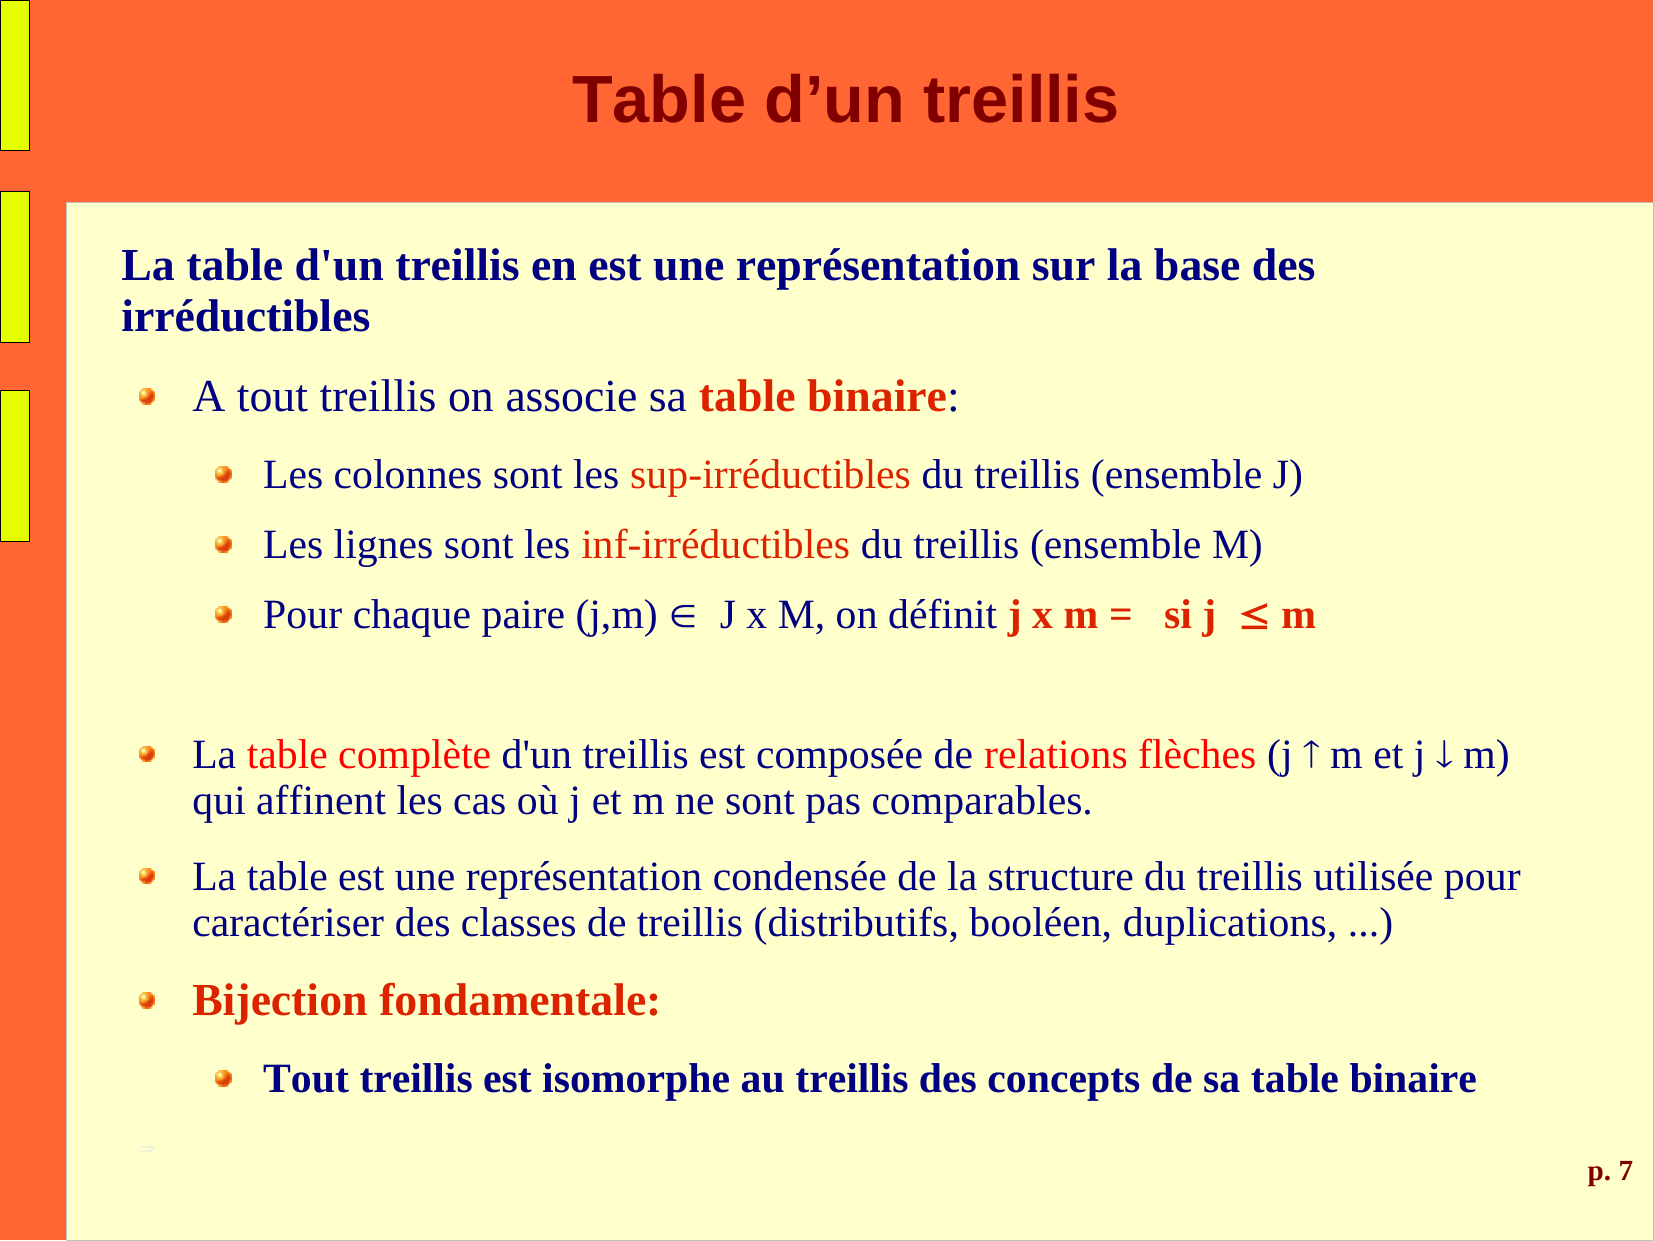

# Table d’un treillis
La table d'un treillis en est une représentation sur la base des irréductibles
A tout treillis on associe sa table binaire:
Les colonnes sont les sup-irréductibles du treillis (ensemble J)
Les lignes sont les inf-irréductibles du treillis (ensemble M)
Pour chaque paire (j,m)  J x M, on définit j x m = si j  m
La table complète d'un treillis est composée de relations flèches (j  m et j  m) qui affinent les cas où j et m ne sont pas comparables.
La table est une représentation condensée de la structure du treillis utilisée pour caractériser des classes de treillis (distributifs, booléen, duplications, ...)
Bijection fondamentale:
Tout treillis est isomorphe au treillis des concepts de sa table binaire